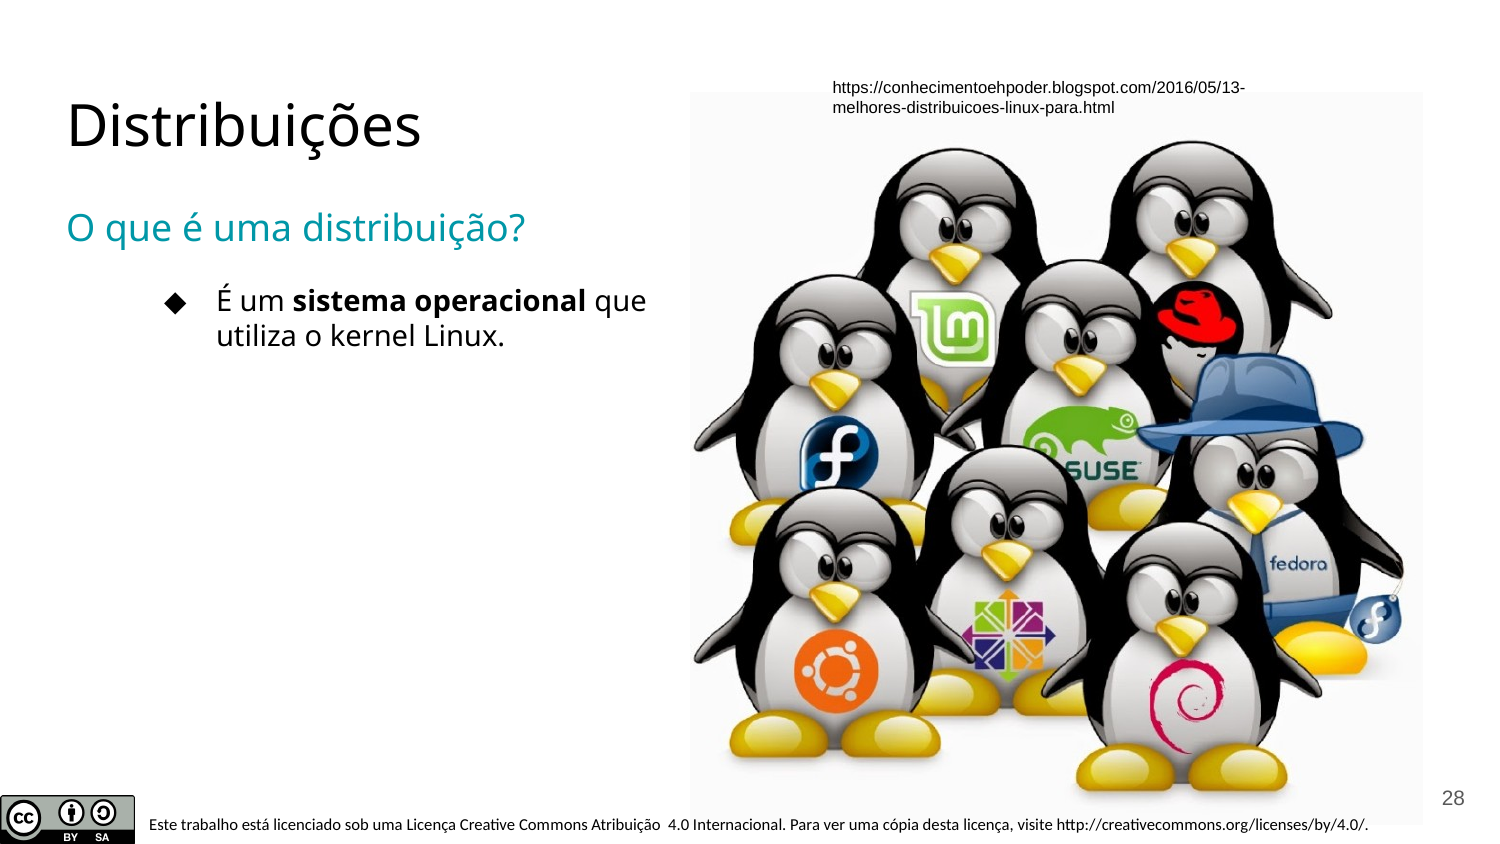

https://conhecimentoehpoder.blogspot.com/2016/05/13-melhores-distribuicoes-linux-para.html
# Distribuições
O que é uma distribuição?
É um sistema operacional que utiliza o kernel Linux.
Este trabalho está licenciado sob uma Licença Creative Commons Atribuição 4.0 Internacional. Para ver uma cópia desta licença, visite http://creativecommons.org/licenses/by/4.0/.